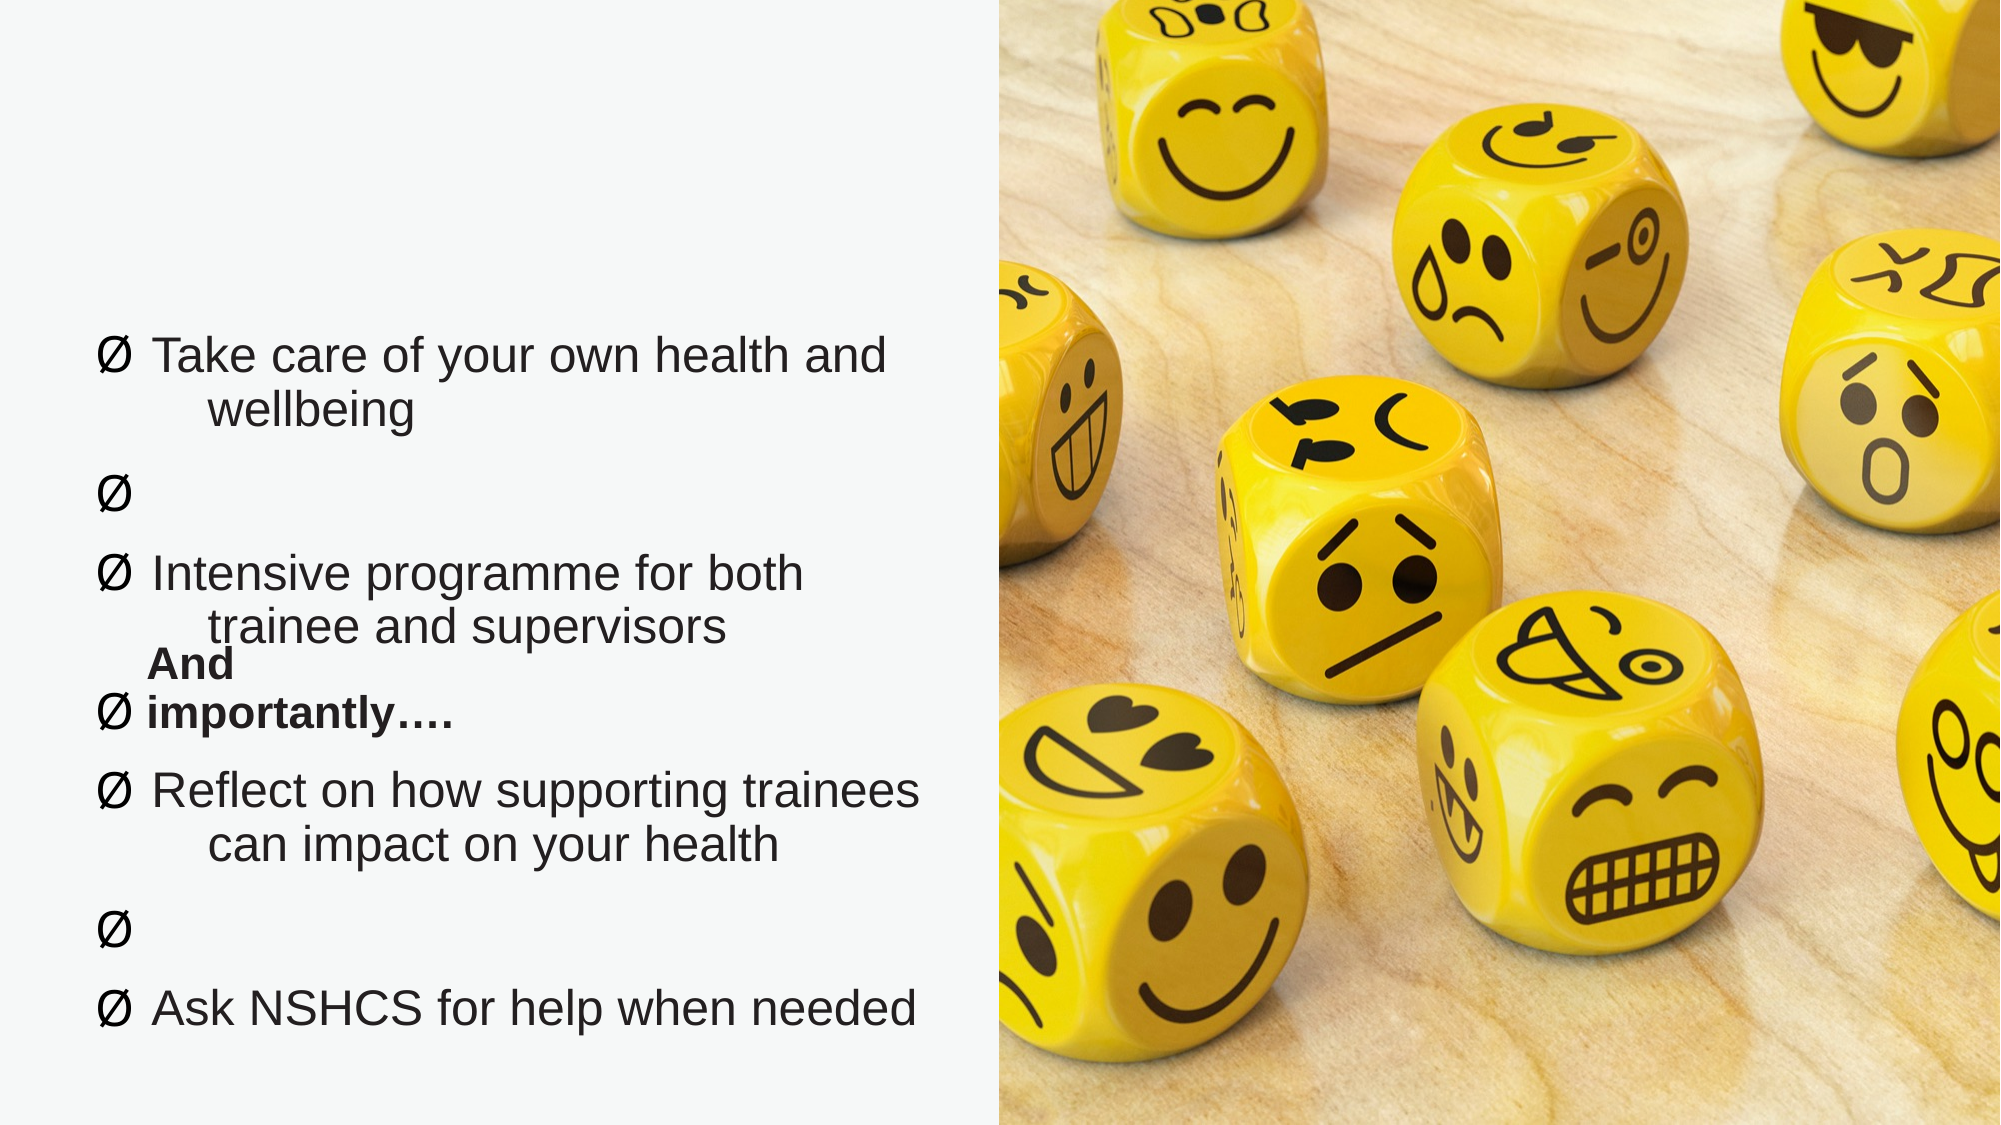

Take care of your own health and wellbeing
Intensive programme for both trainee and supervisors
Reflect on how supporting trainees can impact on your health
Ask NSHCS for help when needed
# And importantly….